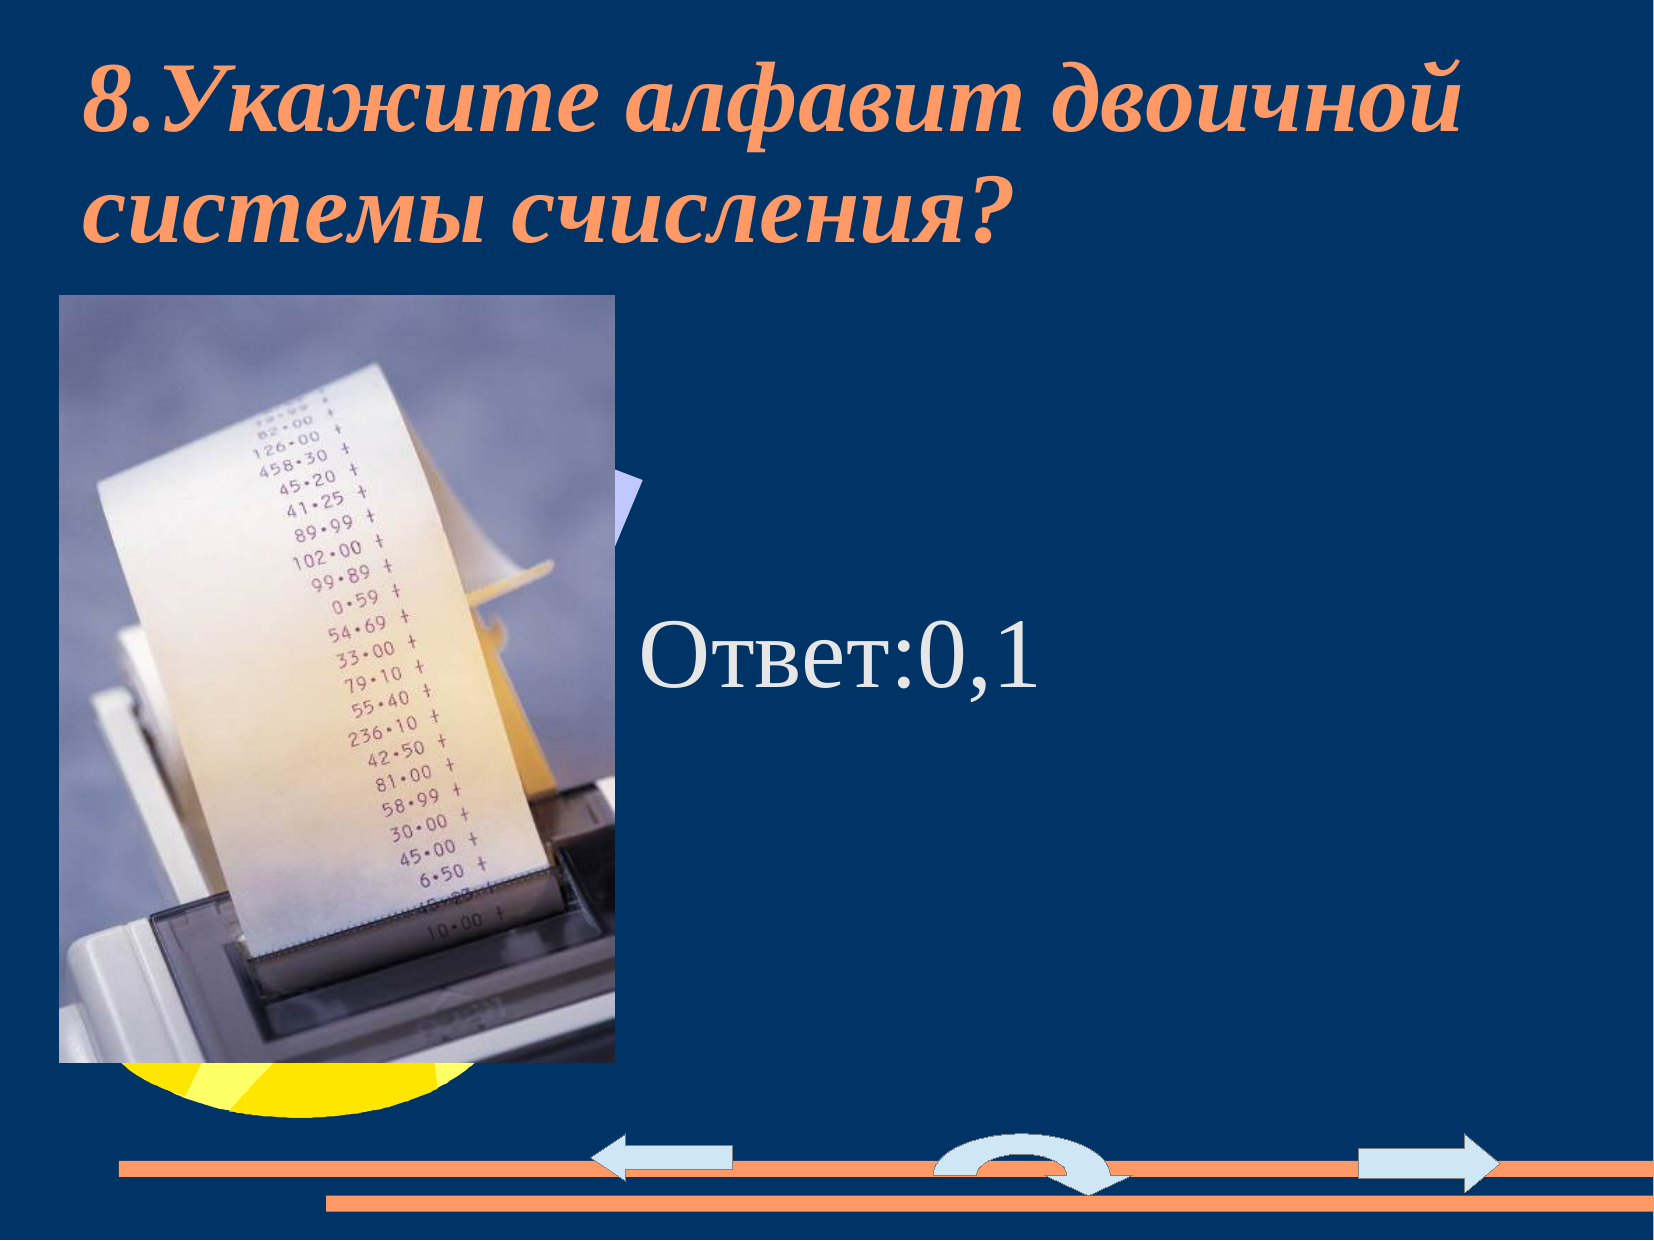

# 8.Укажите алфавит двоичной системы счисления?
Ответ:0,1